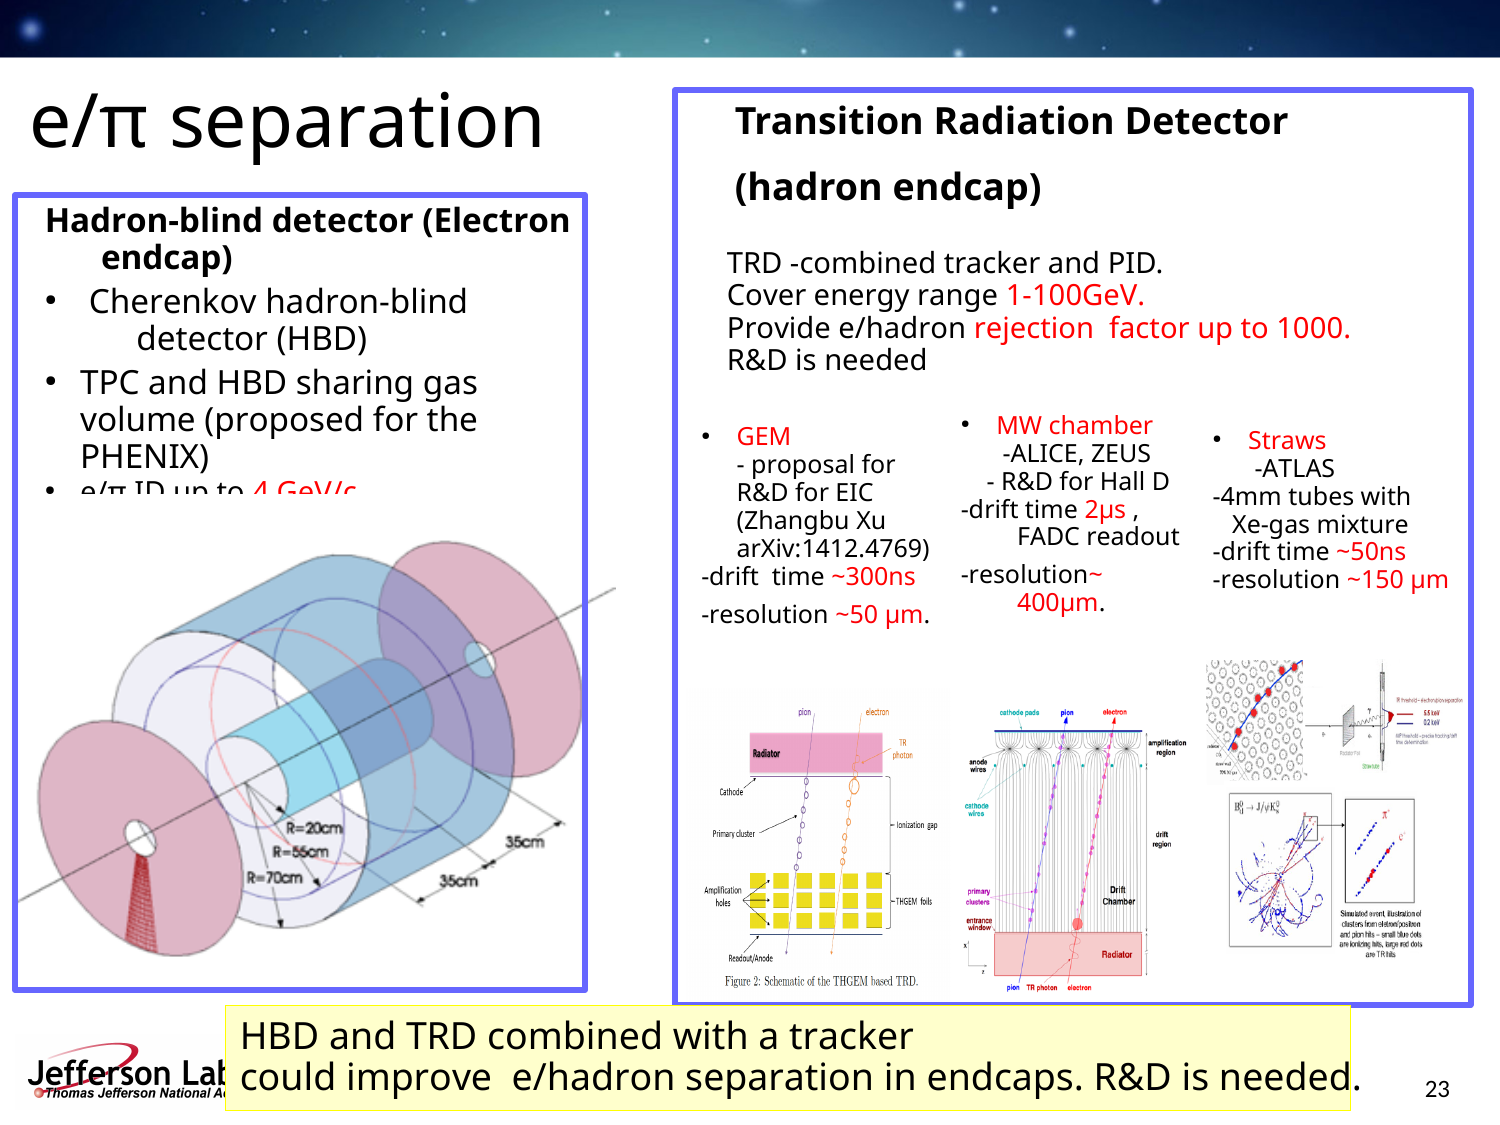

e/π separation
Transition Radiation Detector
(hadron endcap)
Hadron-blind detector (Electron endcap)
 Cherenkov hadron-blind detector (HBD)
TPC and HBD sharing gas volume (proposed for the PHENIX)
e/π ID up to 4 GeV/c
TRD -combined tracker and PID.
Cover energy range 1-100GeV.
Provide e/hadron rejection factor up to 1000.
R&D is needed
MW chamber
 -ALICE, ZEUS
 - R&D for Hall D
-drift time 2μs , FADC readout
-resolution~ 400μm.
GEM
- proposal for R&D for EIC (Zhangbu Xu arXiv:1412.4769)
-drift time ~300ns
-resolution ~50 μm.
Straws
 -ATLAS
-4mm tubes with
 Xe-gas mixture
-drift time ~50ns
-resolution ~150 μm
HBD and TRD combined with a tracker
could improve e/hadron separation in endcaps. R&D is needed.
23
Yulia Furletova